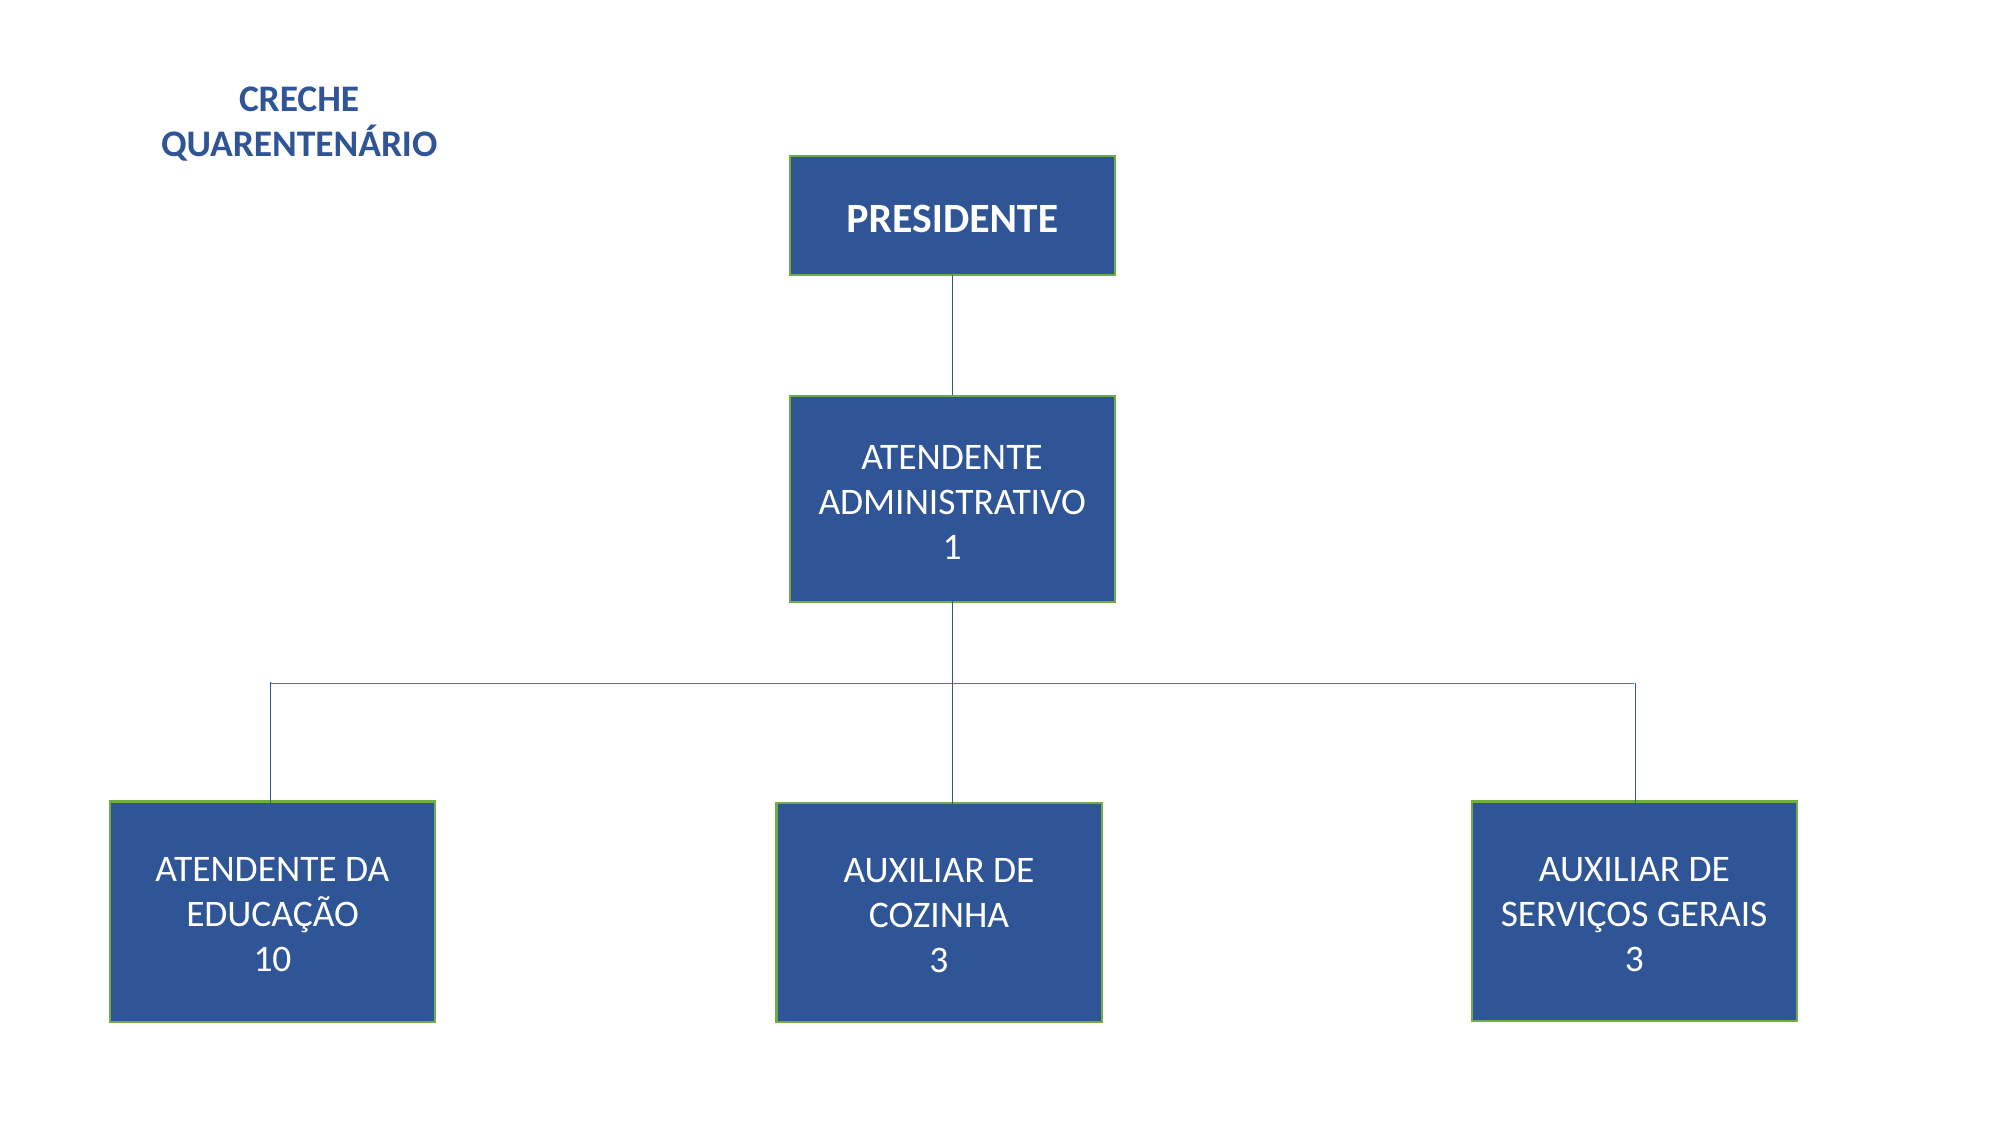

CRECHE QUARENTENÁRIO
PRESIDENTE
ATENDENTE ADMINISTRATIVO
1
ATENDENTE DA EDUCAÇÃO
10
AUXILIAR DE SERVIÇOS GERAIS
3
AUXILIAR DE COZINHA
3